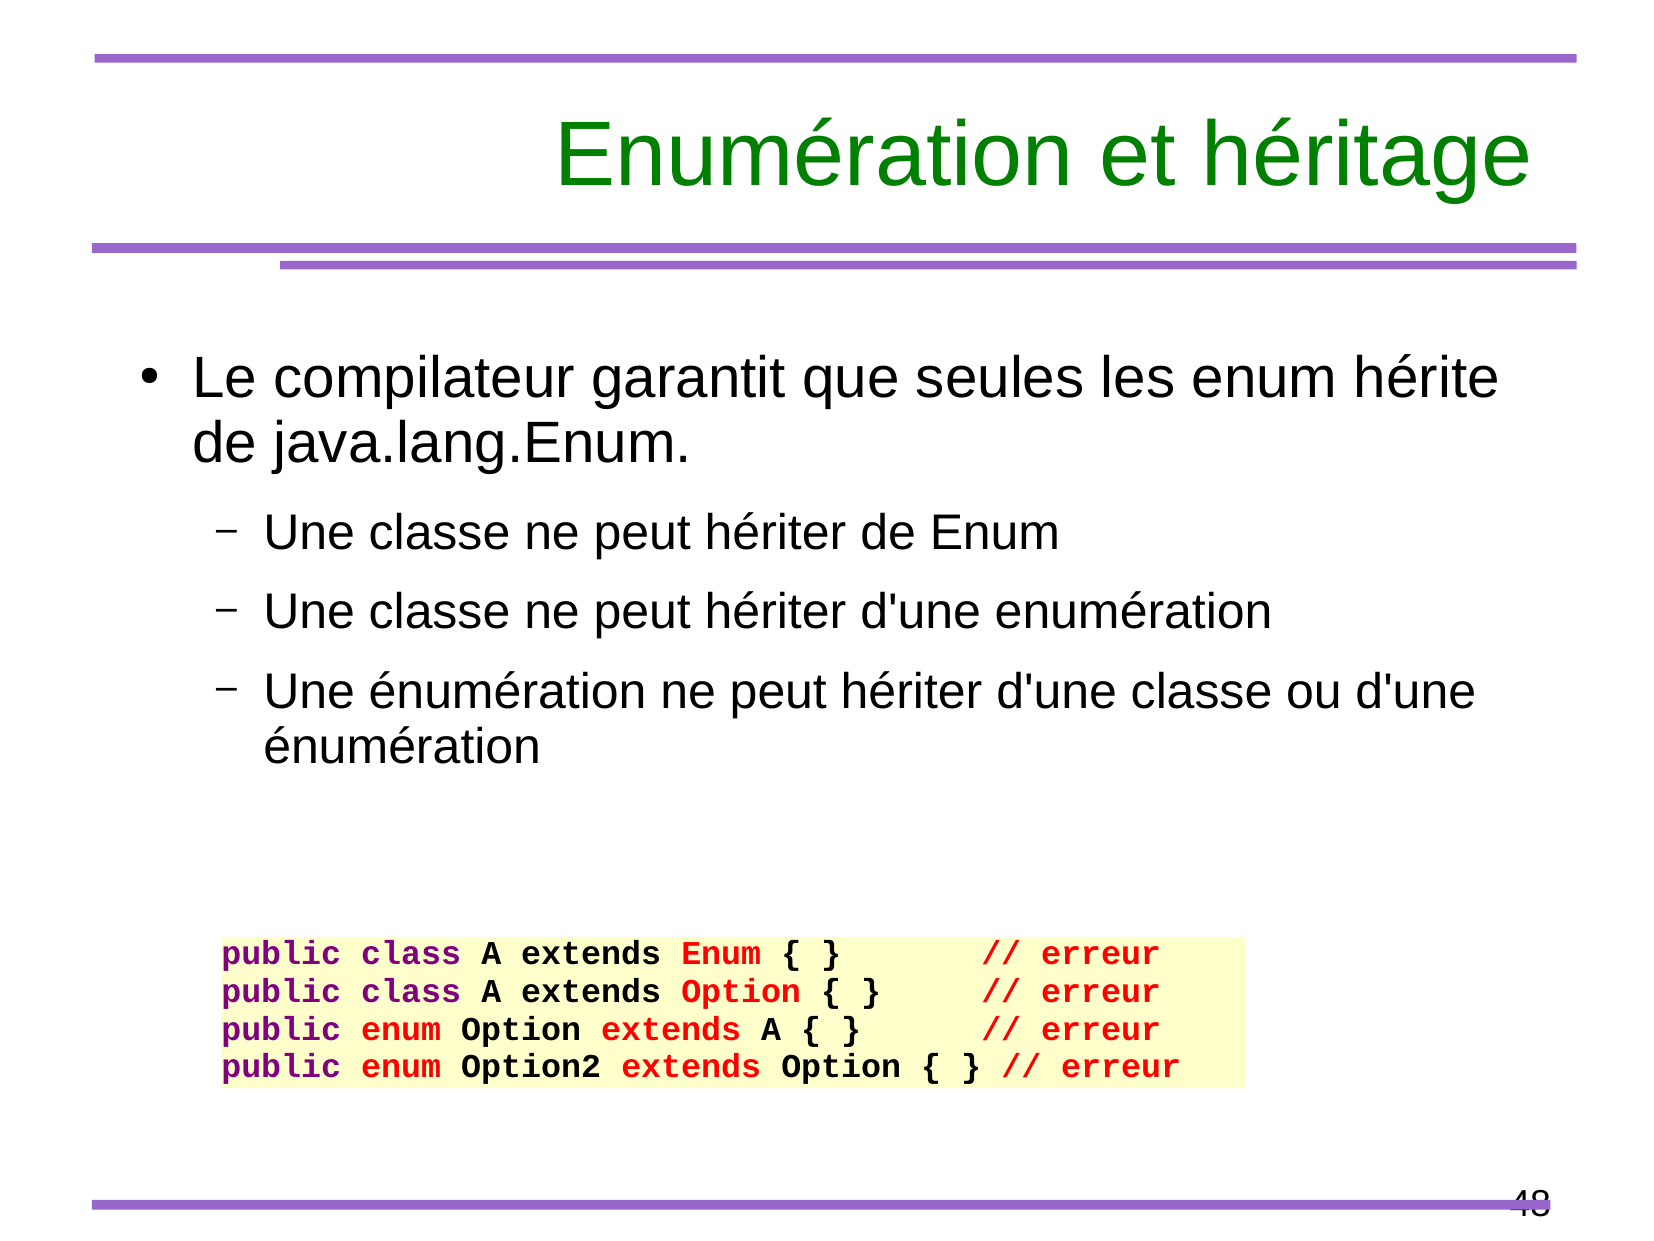

# Enumération et héritage
Le compilateur garantit que seules les enum hérite de java.lang.Enum.
Une classe ne peut hériter de Enum
Une classe ne peut hériter d'une enumération
Une énumération ne peut hériter d'une classe ou d'une énumération
public class A extends Enum { } // erreur
public class A extends Option { } // erreur
public enum Option extends A { } // erreur
public enum Option2 extends Option { } // erreur